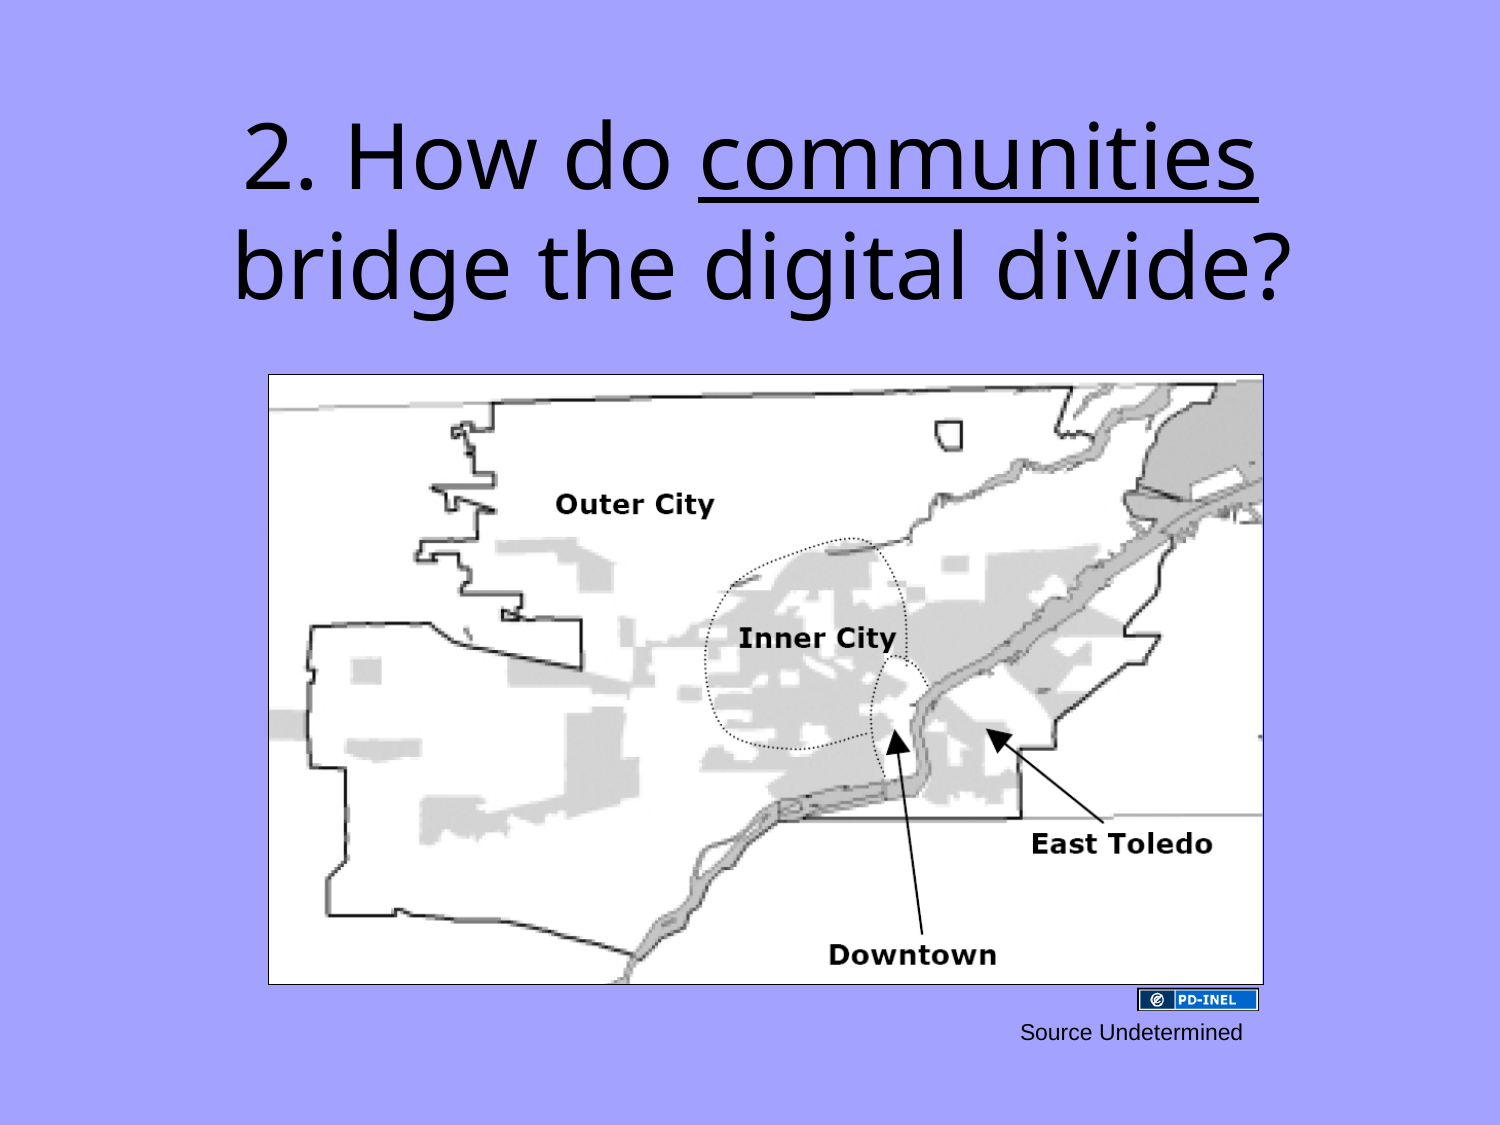

# 2. How do communities bridge the digital divide?
Source Undetermined